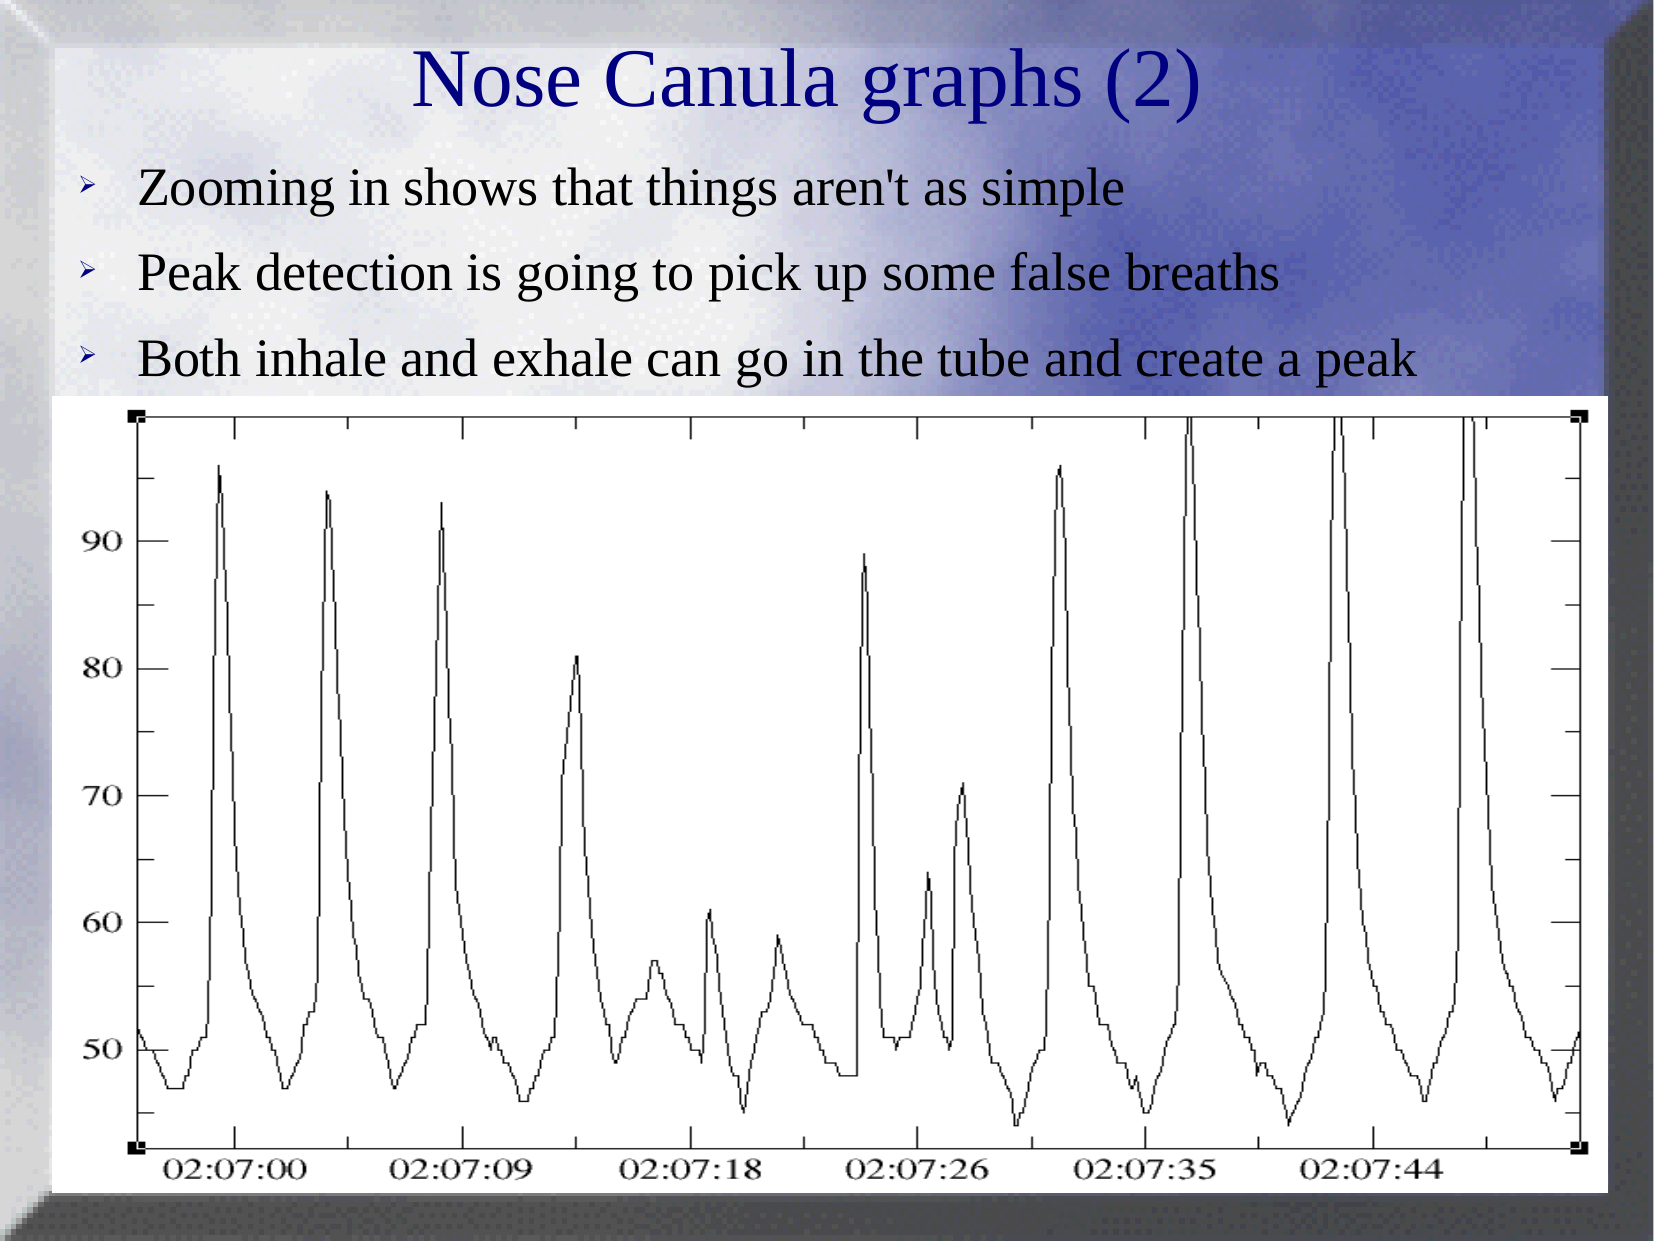

# Nose Canula graphs (2)
Zooming in shows that things aren't as simple
Peak detection is going to pick up some false breaths
Both inhale and exhale can go in the tube and create a peak